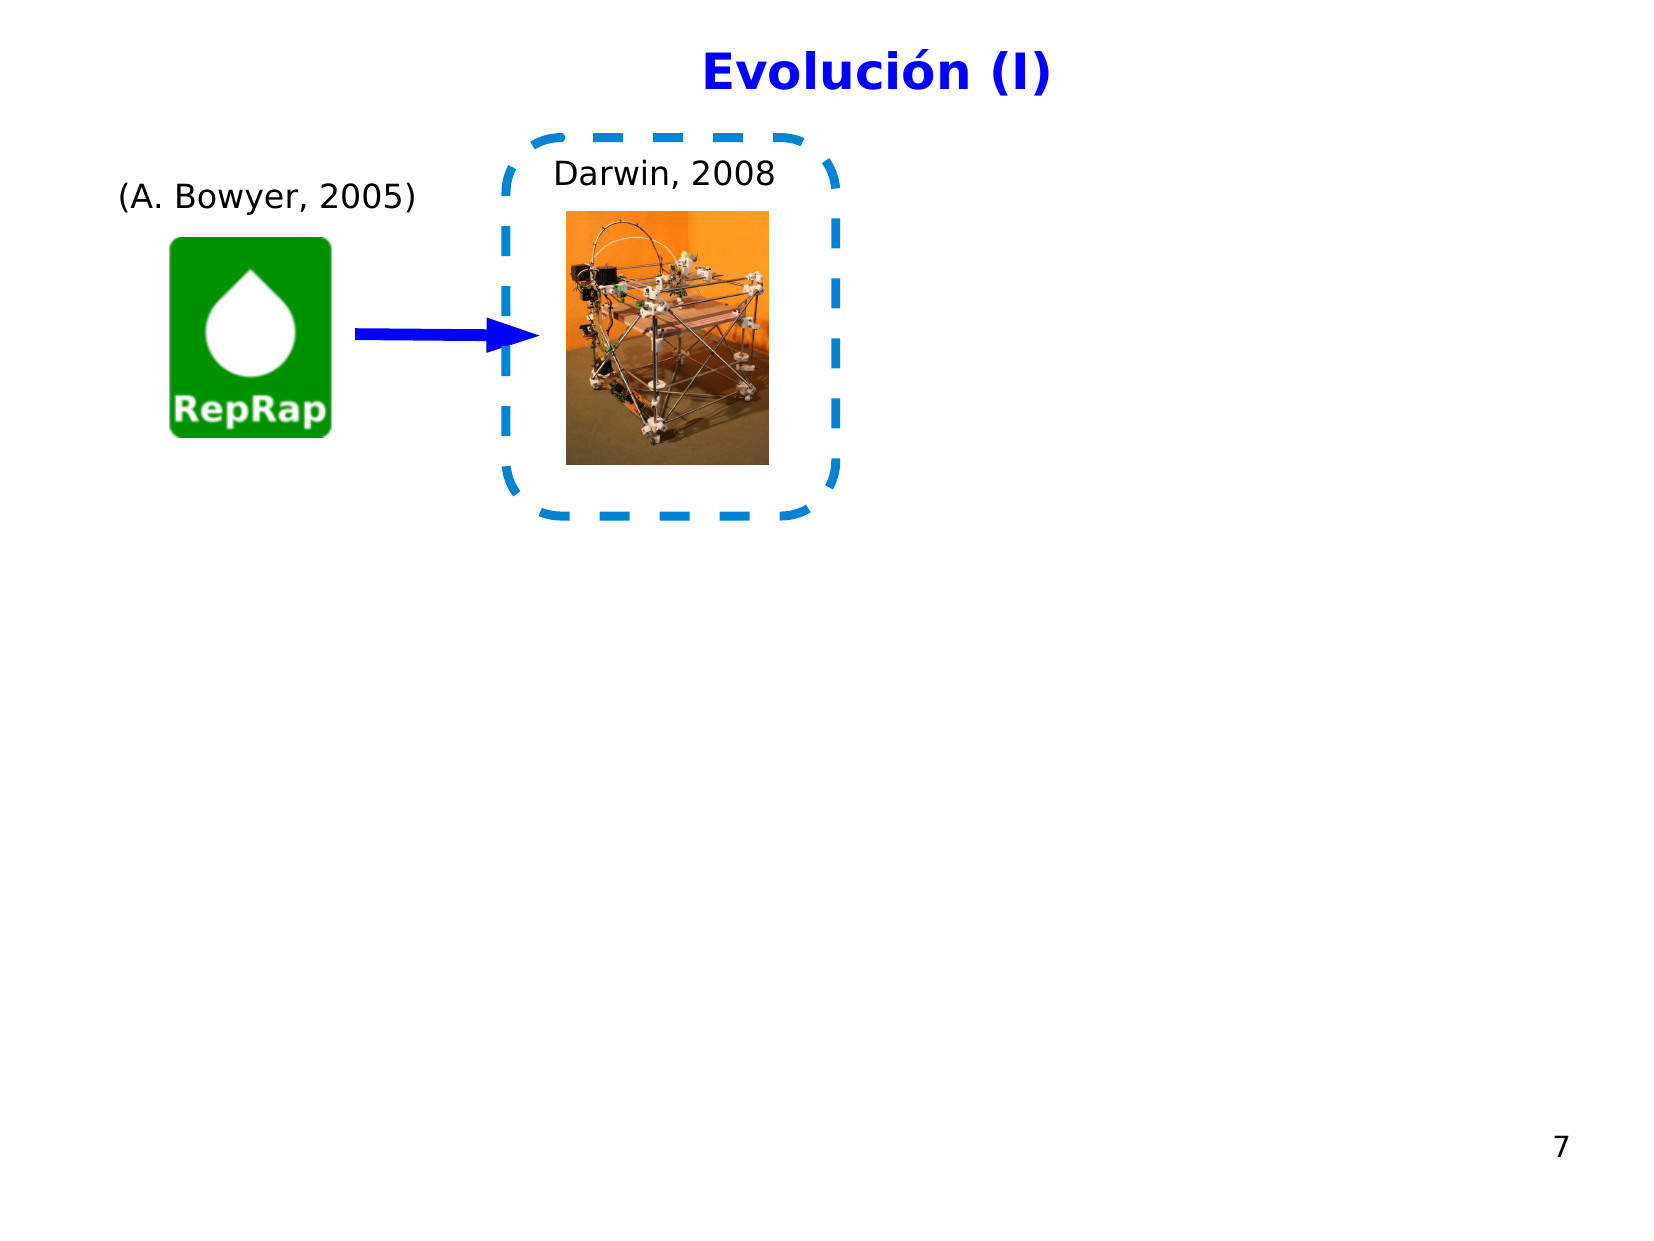

Evolución (I)
Darwin, 2008
 (A. Bowyer, 2005)
7